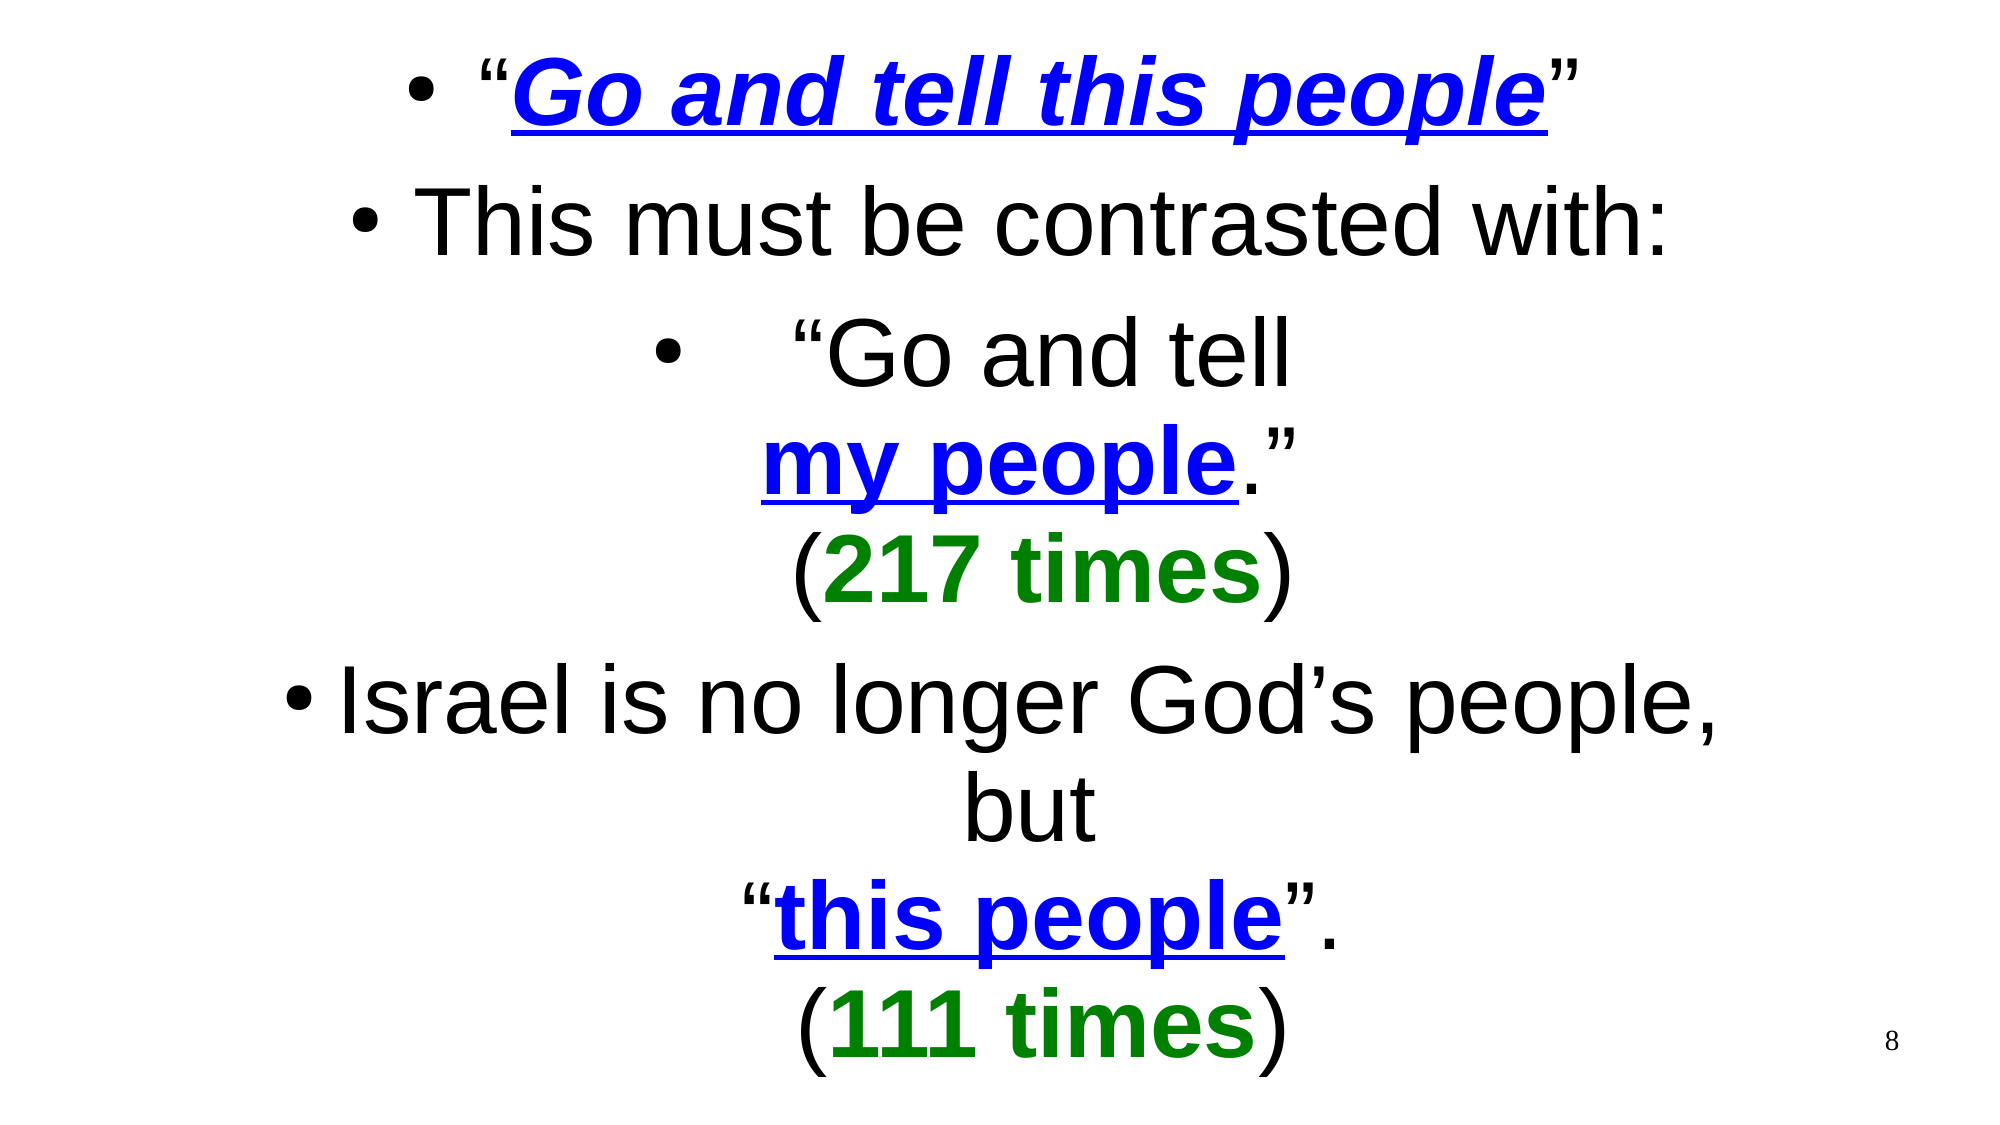

# “Go and tell this people”
This must be contrasted with:
 “Go and tell
my people.”
(217 times)
Israel is no longer God’s people,
but
“this people”.
(111 times)
8